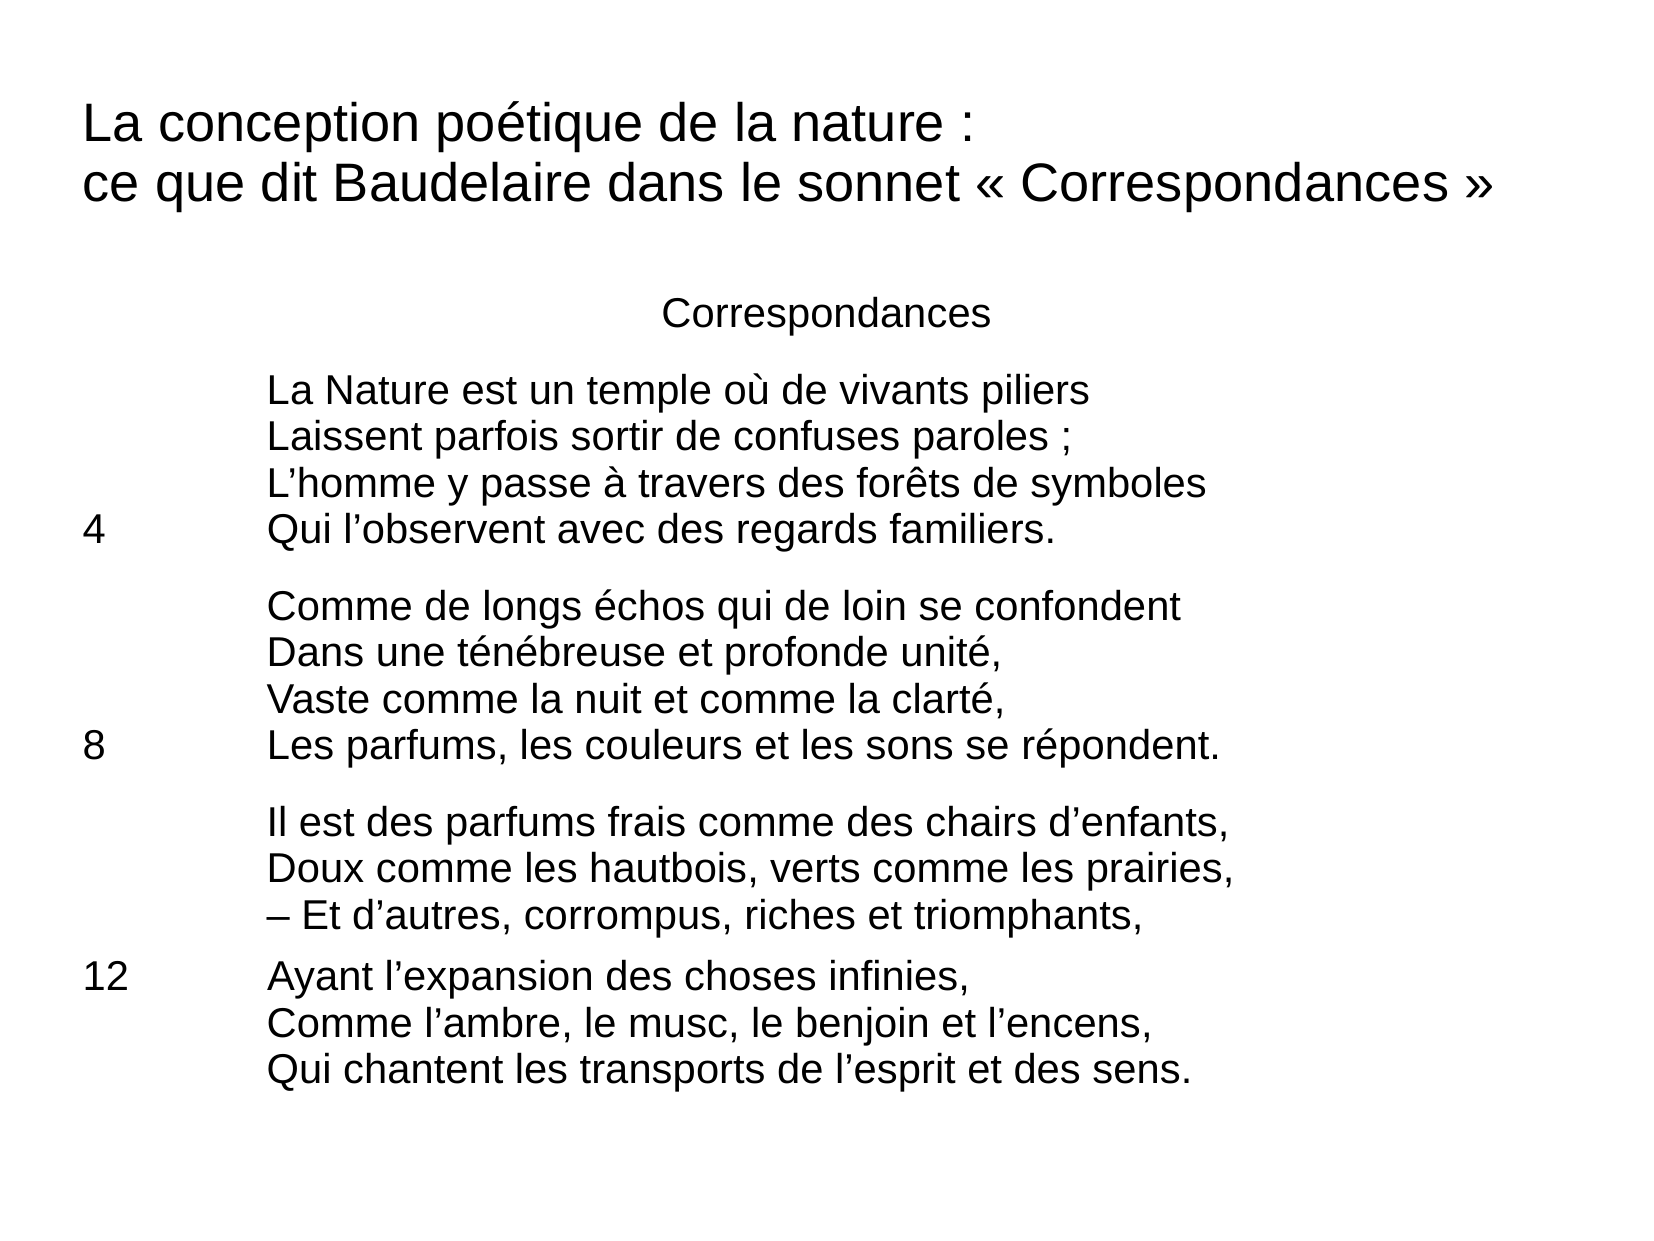

# La conception poétique de la nature : ce que dit Baudelaire dans le sonnet « Correspondances »
Correspondances
                La Nature est un temple où de vivants piliers
                Laissent parfois sortir de confuses paroles ;
                L’homme y passe à travers des forêts de symboles
4              Qui l’observent avec des regards familiers.
                Comme de longs échos qui de loin se confondent
                Dans une ténébreuse et profonde unité,
                Vaste comme la nuit et comme la clarté,
8              Les parfums, les couleurs et les sons se répondent.
                Il est des parfums frais comme des chairs d’enfants,
                Doux comme les hautbois, verts comme les prairies,
                – Et d’autres, corrompus, riches et triomphants,
12            Ayant l’expansion des choses infinies,
                Comme l’ambre, le musc, le benjoin et l’encens,
                Qui chantent les transports de l’esprit et des sens.